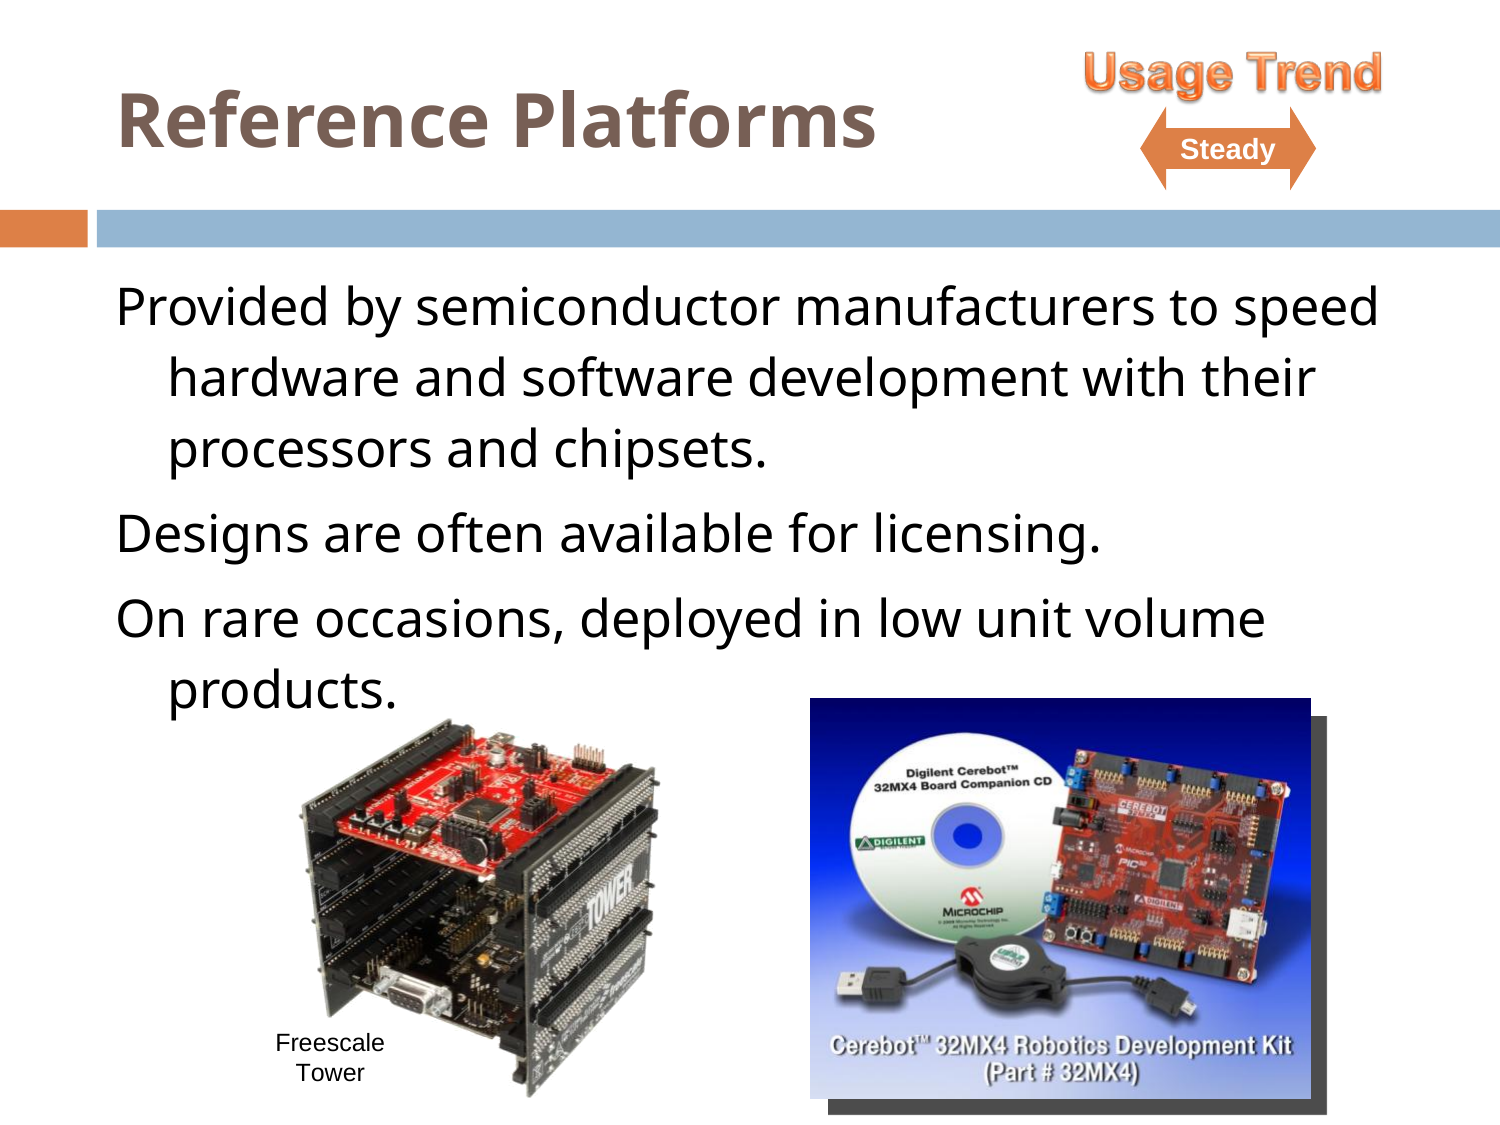

# Reference Platforms
Steady
Provided by semiconductor manufacturers to speed hardware and software development with their processors and chipsets.
Designs are often available for licensing.
On rare occasions, deployed in low unit volume products.
Freescale
Tower